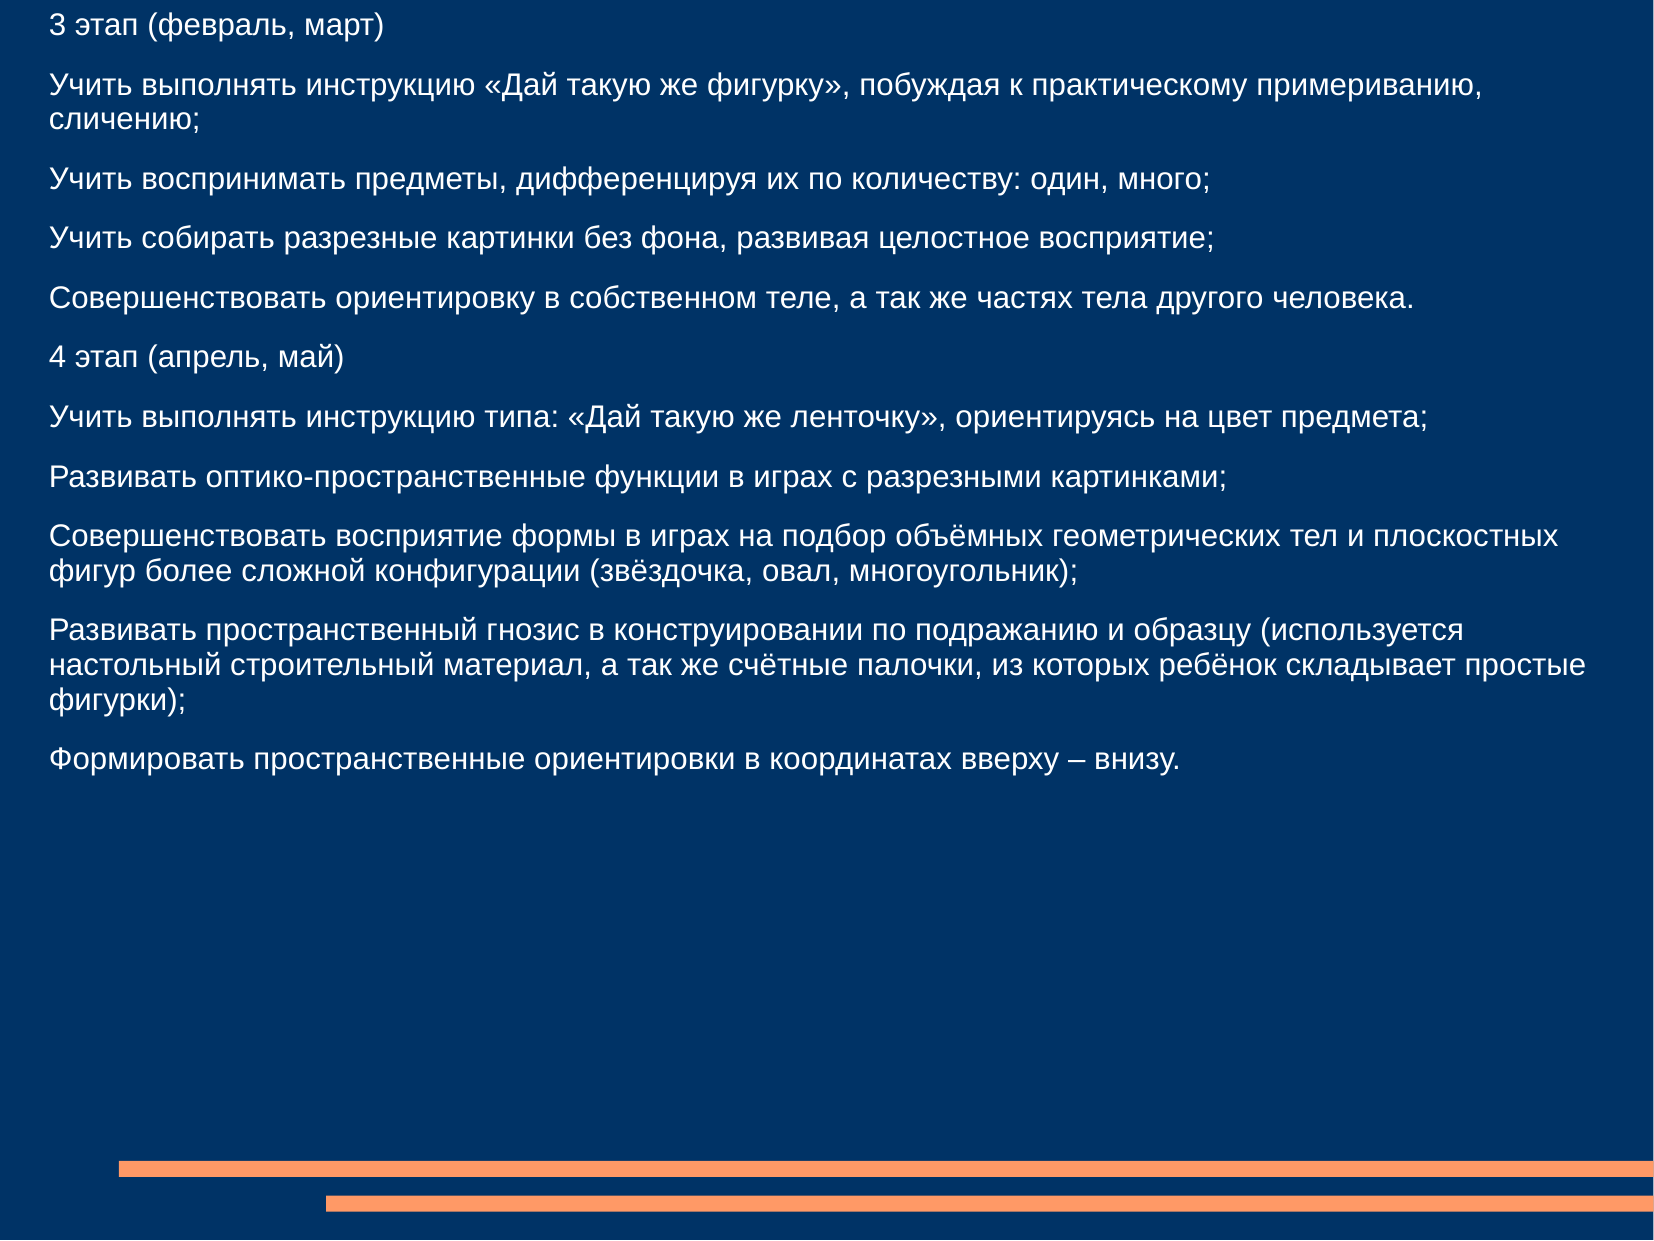

3 этап (февраль, март)
Учить выполнять инструкцию «Дай такую же фигурку», побуждая к практическому примериванию, сличению;
Учить воспринимать предметы, дифференцируя их по количеству: один, много;
Учить собирать разрезные картинки без фона, развивая целостное восприятие;
Совершенствовать ориентировку в собственном теле, а так же частях тела другого человека.
4 этап (апрель, май)
Учить выполнять инструкцию типа: «Дай такую же ленточку», ориентируясь на цвет предмета;
Развивать оптико-пространственные функции в играх с разрезными картинками;
Совершенствовать восприятие формы в играх на подбор объёмных геометрических тел и плоскостных фигур более сложной конфигурации (звёздочка, овал, многоугольник);
Развивать пространственный гнозис в конструировании по подражанию и образцу (используется настольный строительный материал, а так же счётные палочки, из которых ребёнок складывает простые фигурки);
Формировать пространственные ориентировки в координатах вверху – внизу.
#